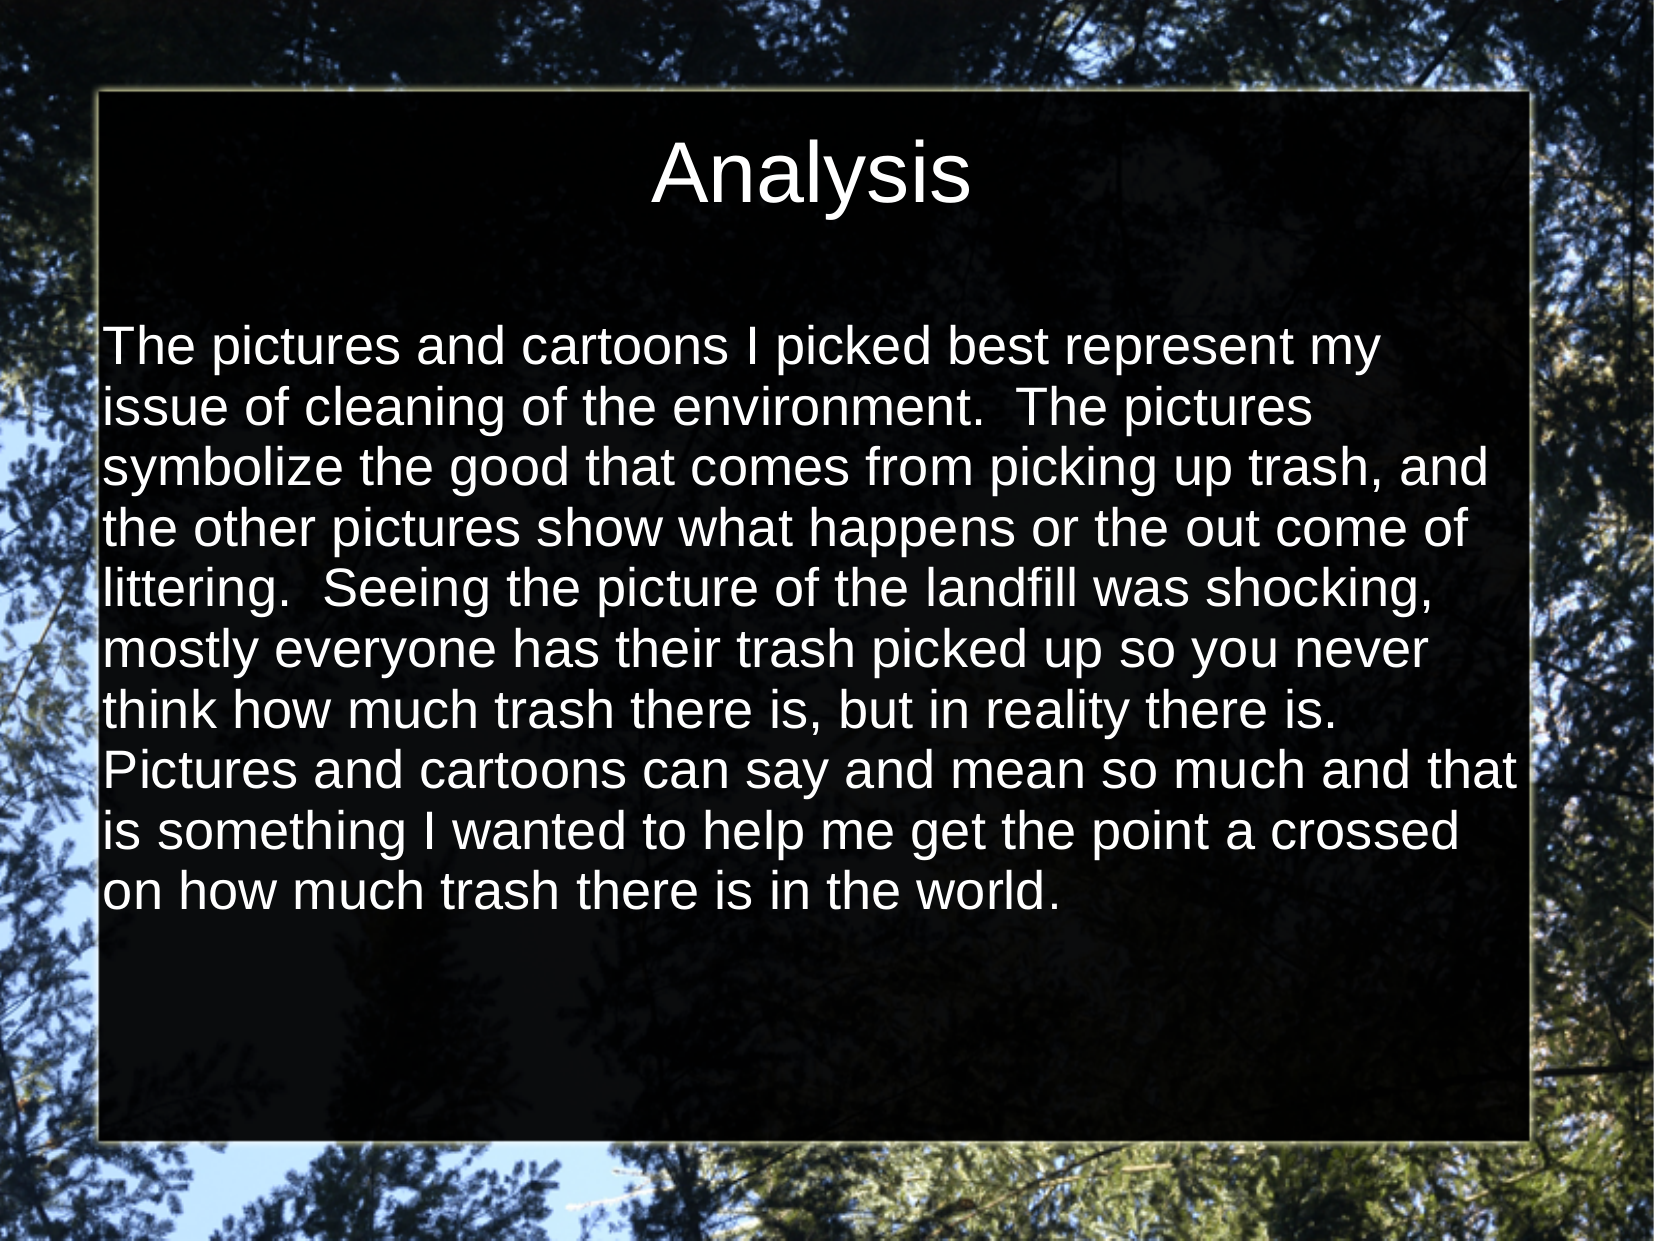

# Analysis
The pictures and cartoons I picked best represent my issue of cleaning of the environment. The pictures symbolize the good that comes from picking up trash, and the other pictures show what happens or the out come of littering. Seeing the picture of the landfill was shocking, mostly everyone has their trash picked up so you never think how much trash there is, but in reality there is. Pictures and cartoons can say and mean so much and that is something I wanted to help me get the point a crossed on how much trash there is in the world.